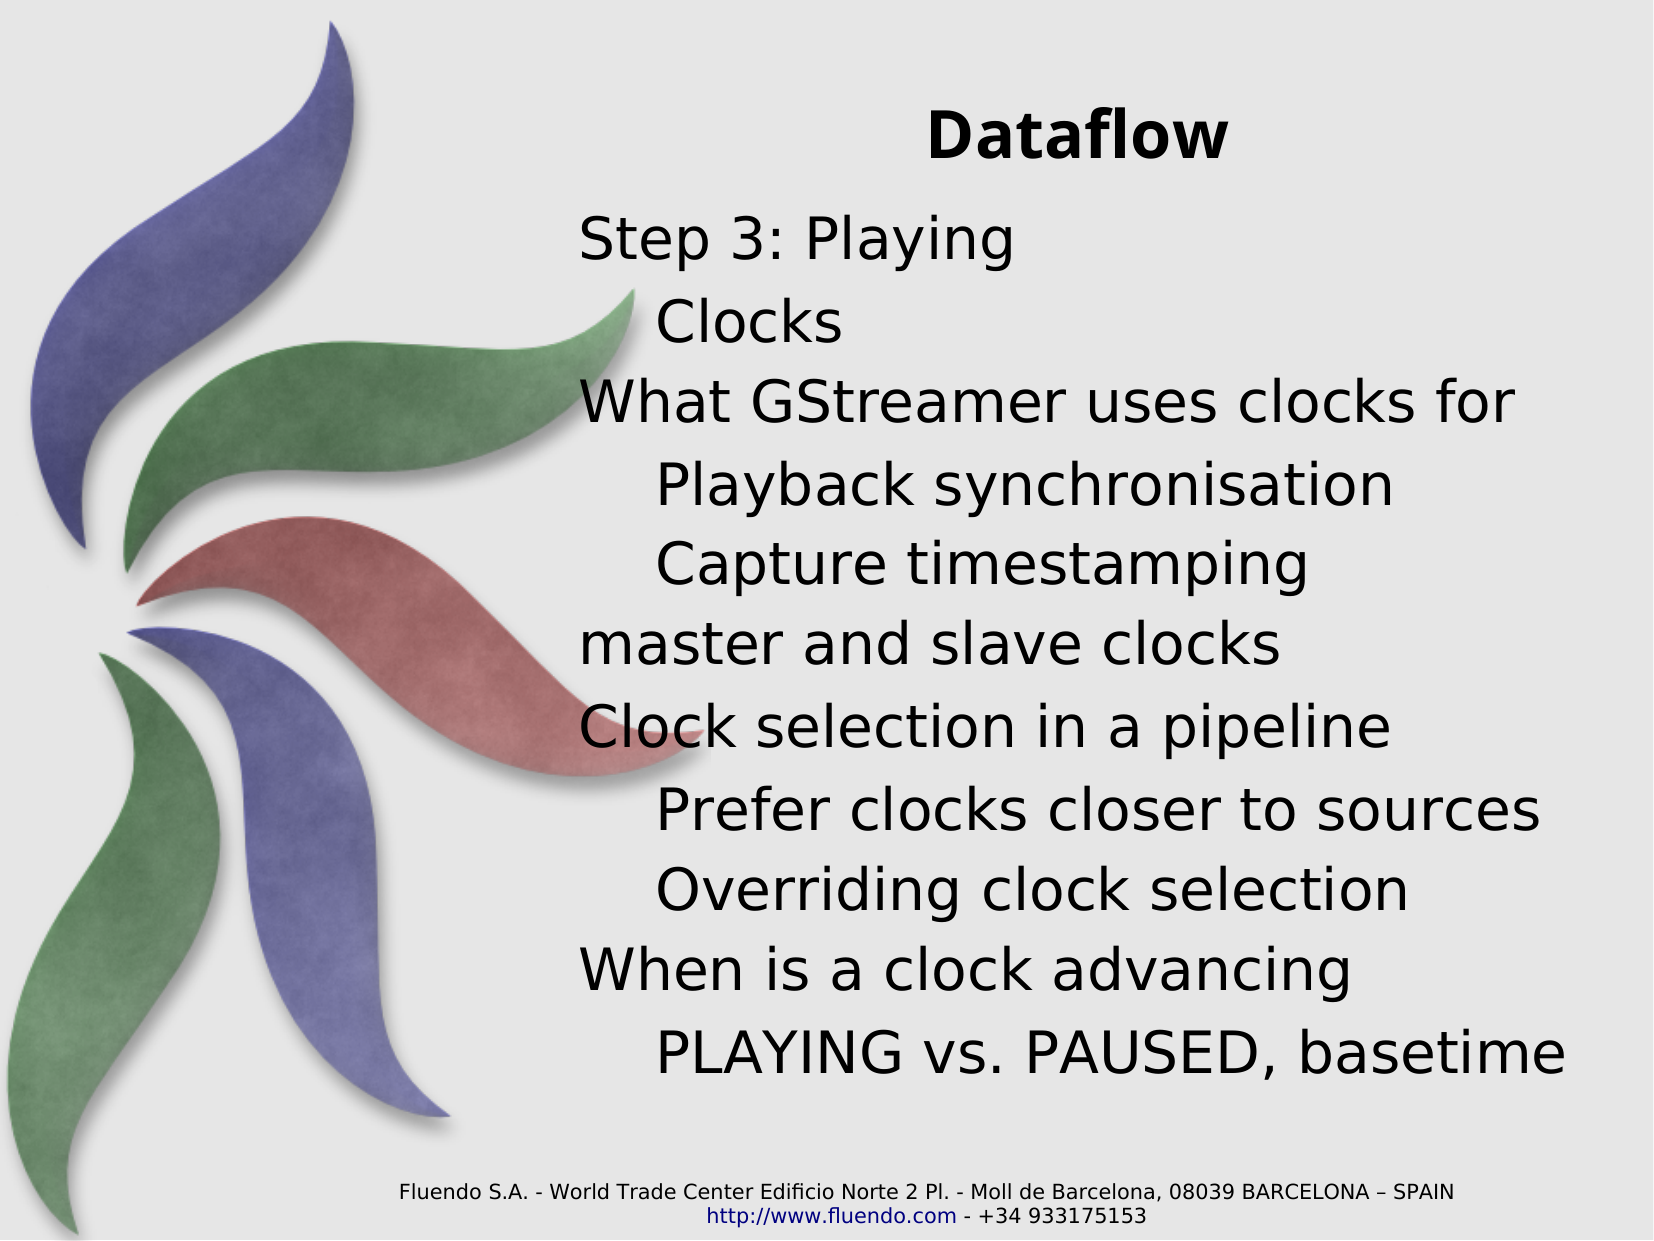

# Dataflow
Step 3: Playing
Clocks
What GStreamer uses clocks for
Playback synchronisation
Capture timestamping
master and slave clocks
Clock selection in a pipeline
Prefer clocks closer to sources
Overriding clock selection
When is a clock advancing
PLAYING vs. PAUSED, basetime